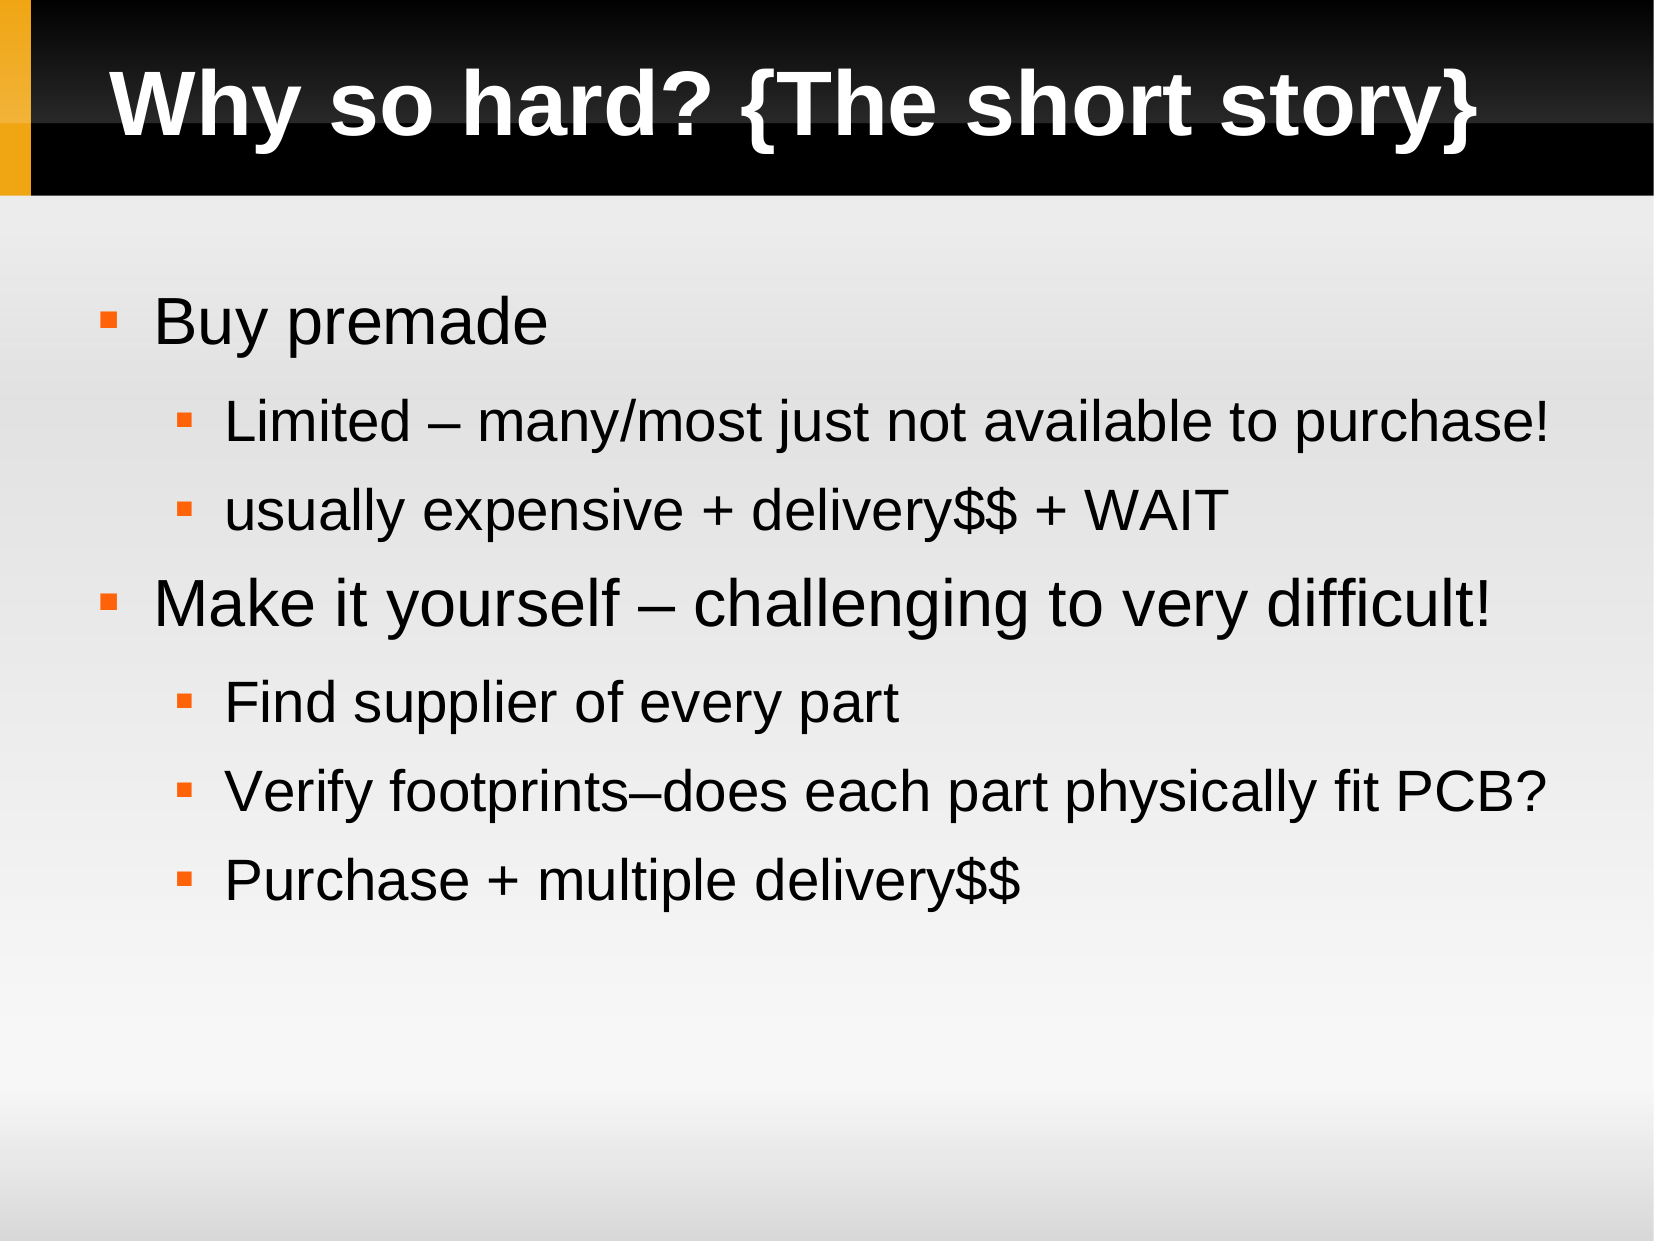

# Why so hard? {The short story}
Buy premade
Limited – many/most just not available to purchase!
usually expensive + delivery$$ + WAIT
Make it yourself – challenging to very difficult!
Find supplier of every part
Verify footprints–does each part physically fit PCB?
Purchase + multiple delivery$$